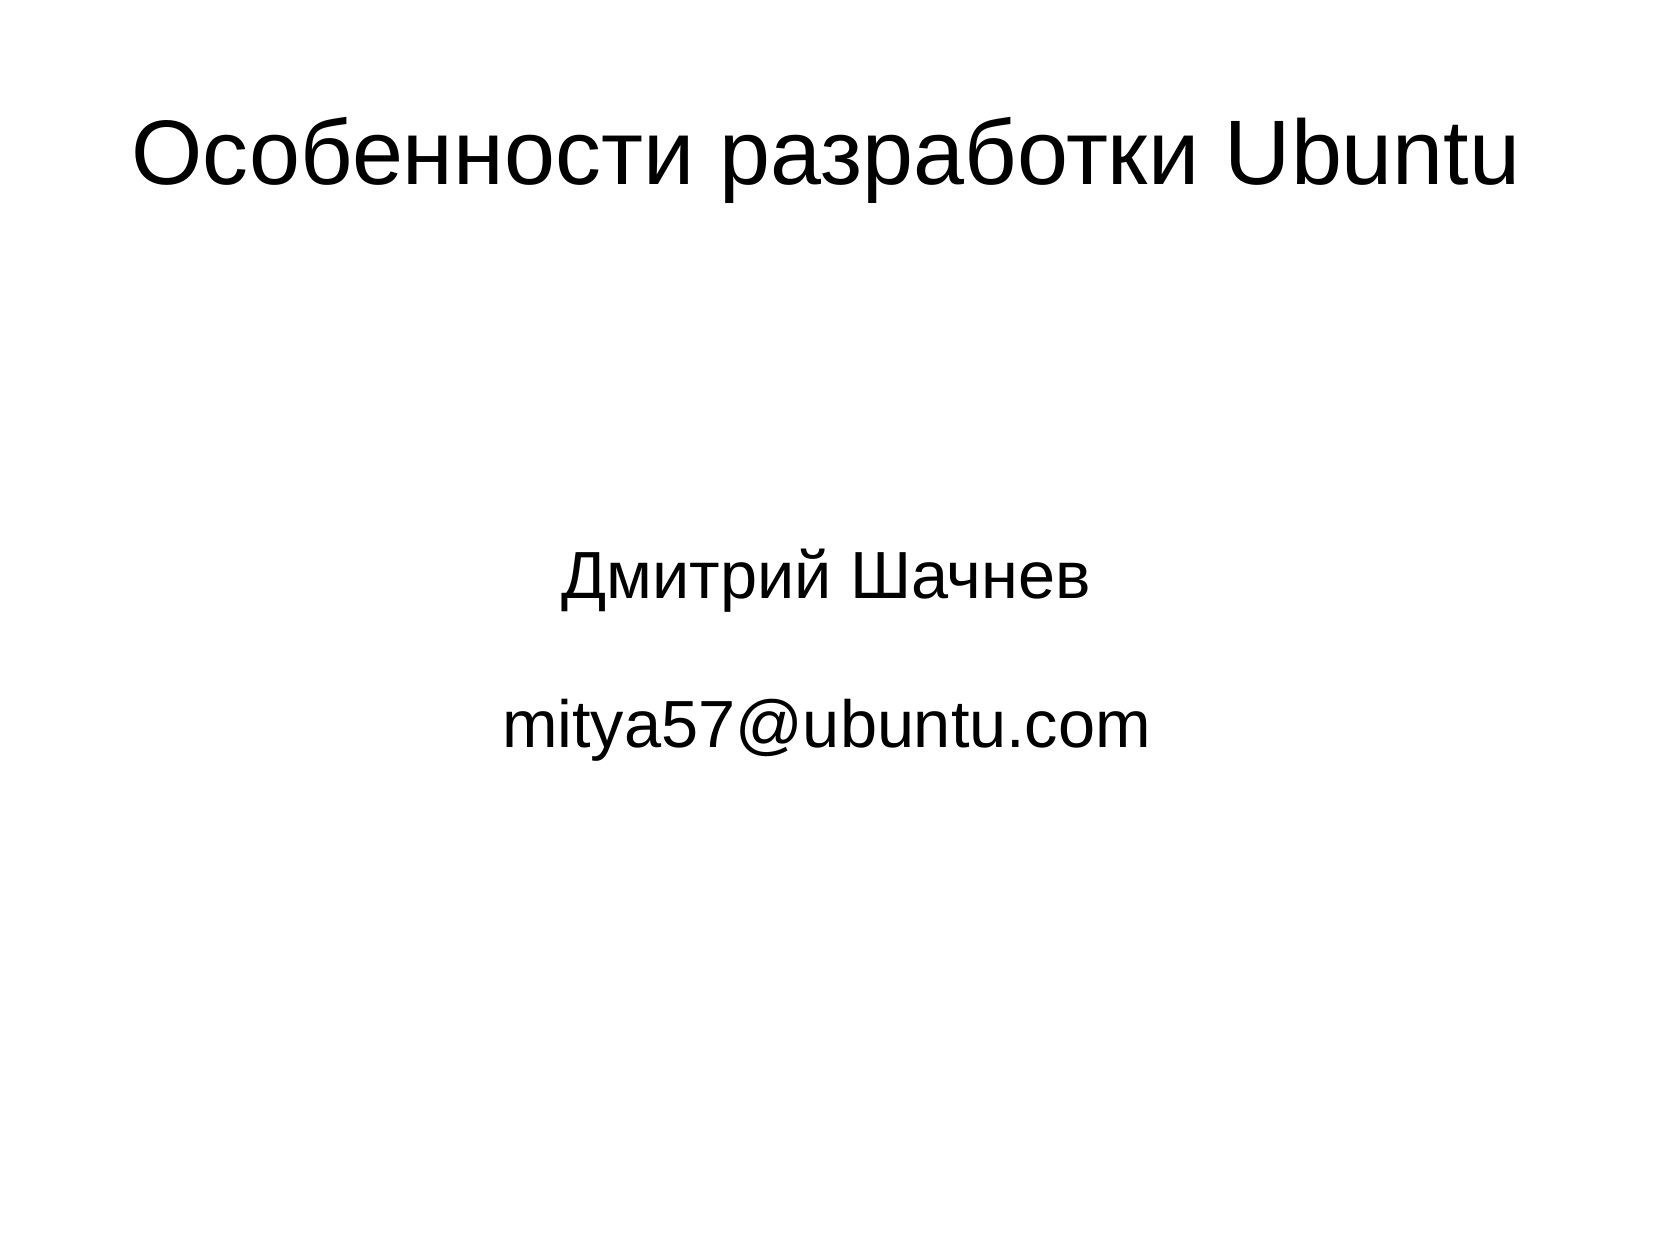

# Особенности разработки Ubuntu
Дмитрий Шачнев
mitya57@ubuntu.com